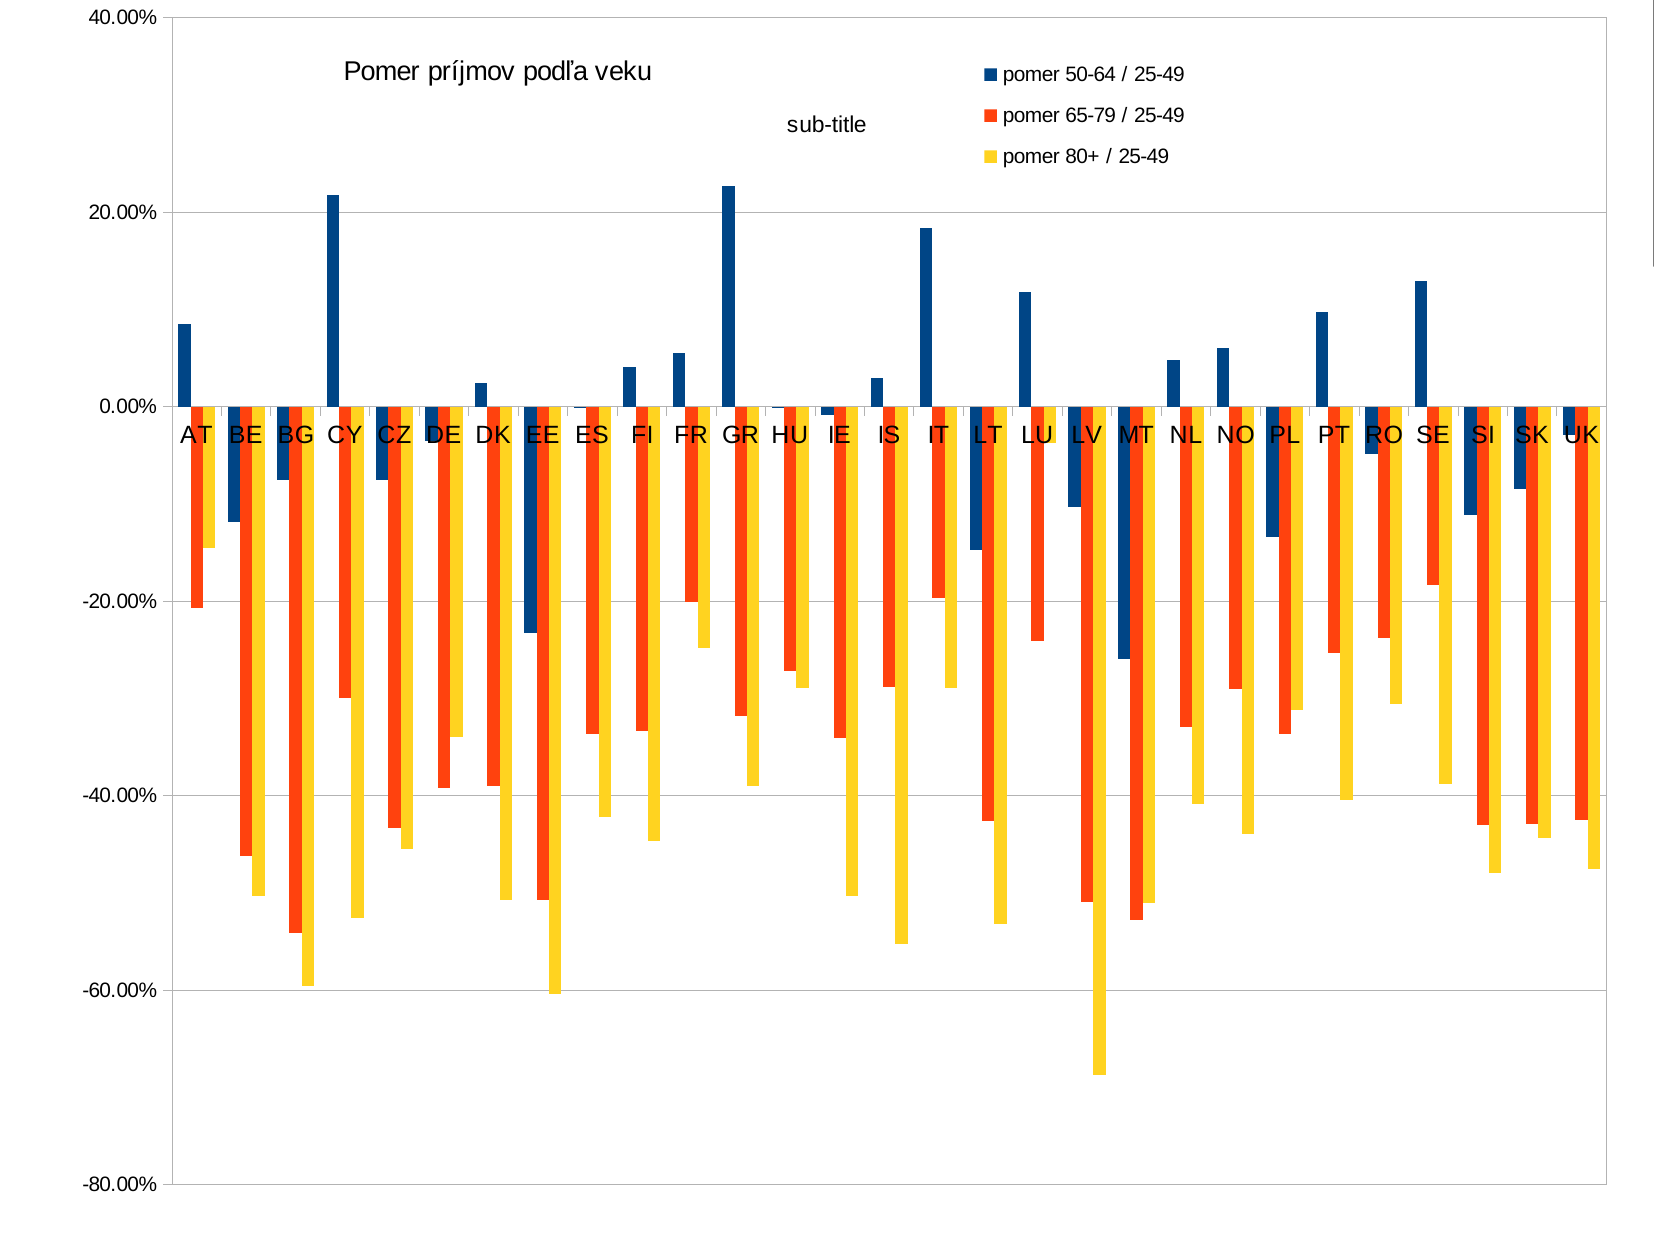

### Chart: Pomer príjmov podľa veku
sub-title
| Category | pomer 50-64 / 25-49 | pomer 65-79 / 25-49 | pomer 80+ / 25-49 |
|---|---|---|---|
| AT | 0.085297723900152 | -0.207375904906734 | -0.145669784444423 |
| BE | -0.118673587703846 | -0.462031602050049 | -0.503388912303265 |
| BG | -0.0755278617594241 | -0.54109600281652 | -0.595790313365934 |
| CY | 0.21758685651674 | -0.299986469507677 | -0.526417965496351 |
| CZ | -0.0751802437001454 | -0.432914695410596 | -0.454698736838056 |
| DE | -0.0353171448293345 | -0.392144391714763 | -0.339713931363789 |
| DK | 0.0245939980869767 | -0.390427391048486 | -0.507352278650544 |
| EE | -0.233399543751076 | -0.507675560726407 | -0.6043128866509 |
| ES | -0.00159151539310065 | -0.336423864389404 | -0.421730163086331 |
| FI | 0.0408158578140871 | -0.334076526775829 | -0.447018435846983 |
| FR | 0.0549892936145784 | -0.200652784894055 | -0.248656876112432 |
| GR | 0.226909166664838 | -0.318095624736049 | -0.390356617940086 |
| HU | -0.000254274237921237 | -0.272441476777172 | -0.289500797371109 |
| IE | -0.0090643113604767 | -0.34078027815915 | -0.503233903374193 |
| IS | 0.0294586999906721 | -0.288865692970629 | -0.55240041639401 |
| IT | 0.183789838983025 | -0.196432643478157 | -0.289583677897473 |
| LT | -0.147827440903015 | -0.426203623719953 | -0.532002069802909 |
| LU | 0.117929075496245 | -0.24094121032396 | -0.0373068292377672 |
| LV | -0.103681635480616 | -0.50916624068879 | -0.687266010319896 |
| MT | -0.259772321413555 | -0.528517351699088 | -0.510182393676342 |
| NL | 0.0481344968198265 | -0.329707088577583 | -0.408320264427359 |
| NO | 0.0606772585116395 | -0.290472458996714 | -0.439104397543582 |
| PL | -0.134121517178758 | -0.336770276976731 | -0.312466333814734 |
| PT | 0.0968996706486382 | -0.252964982118441 | -0.40432004364778 |
| RO | -0.0492653505885134 | -0.237613140839975 | -0.306115480245417 |
| SE | 0.129573529943699 | -0.183580017166046 | -0.38784473181517 |
| SI | -0.111719045349858 | -0.429902143347969 | -0.479644787854678 |
| SK | -0.0845467435869723 | -0.428845631826446 | -0.443687112807771 |
| UK | -0.0289398247650072 | -0.424824726621949 | -0.475516333482484 |#